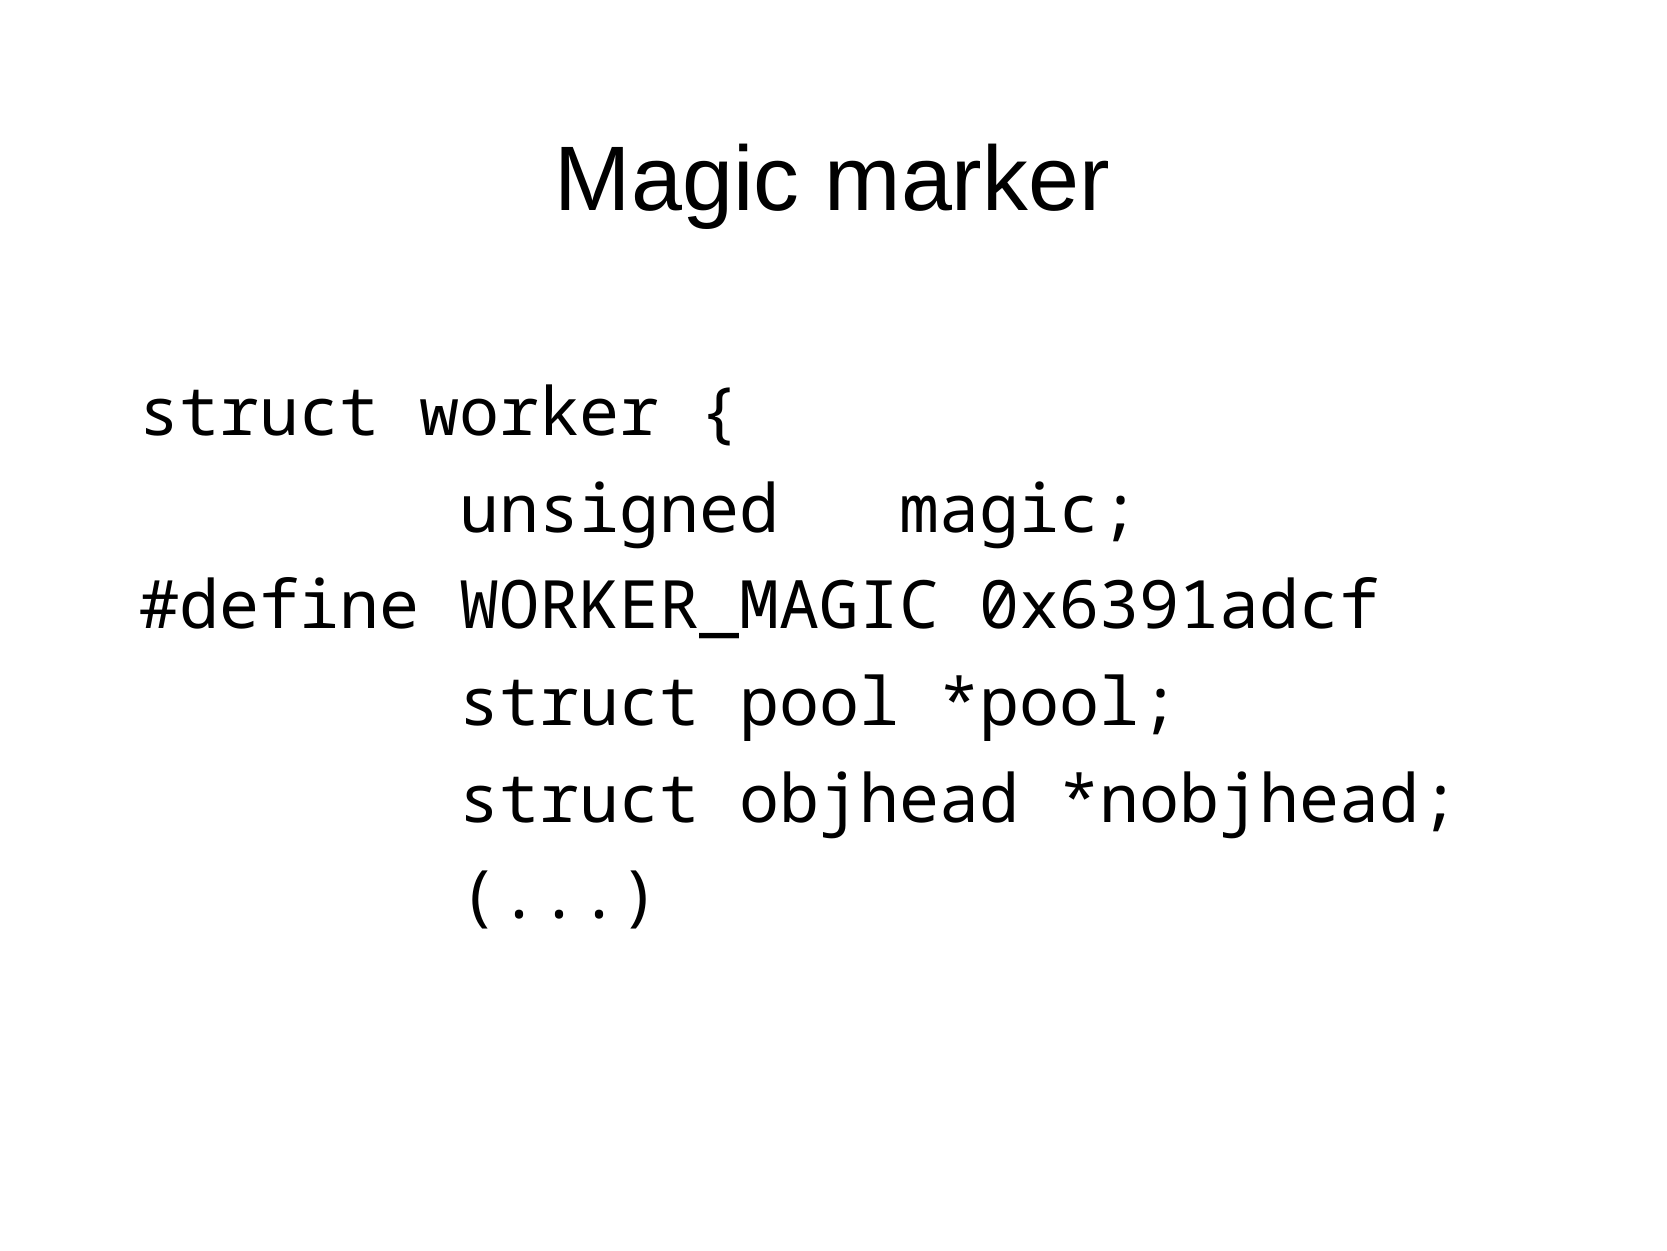

# Magic marker
struct worker {
 unsigned magic;
#define WORKER_MAGIC 0x6391adcf
 struct pool *pool;
 struct objhead *nobjhead;
 (...)